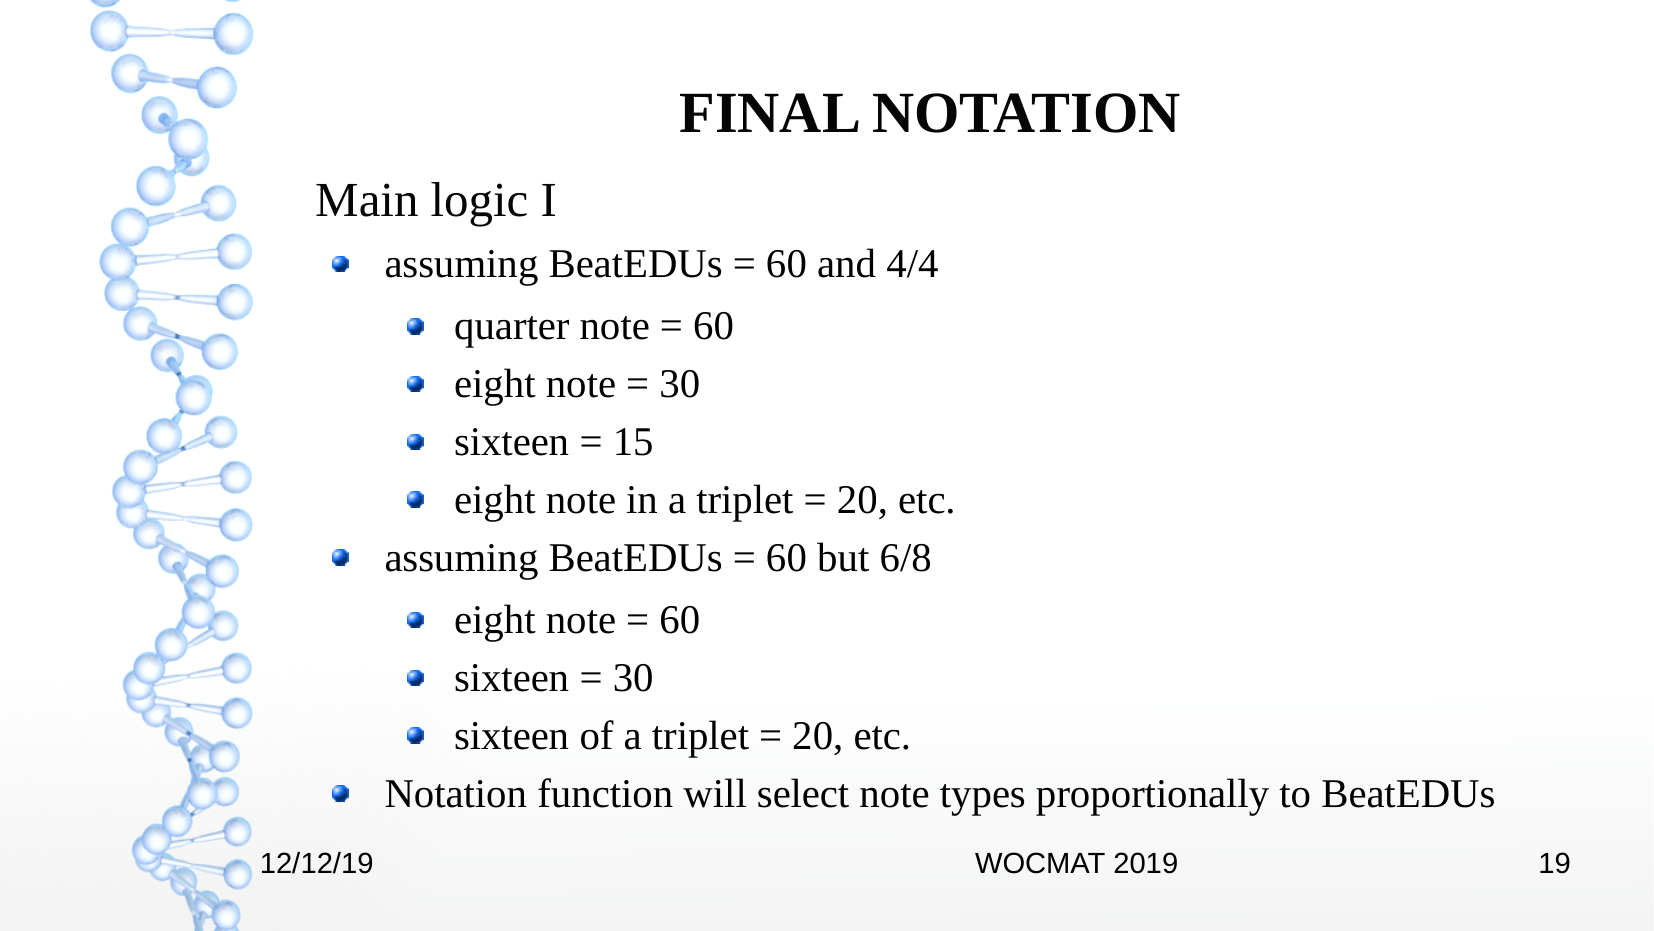

# FINAL NOTATION
Main logic I
assuming BeatEDUs = 60 and 4/4
quarter note = 60
eight note = 30
sixteen = 15
eight note in a triplet = 20, etc.
assuming BeatEDUs = 60 but 6/8
eight note = 60
sixteen = 30
sixteen of a triplet = 20, etc.
Notation function will select note types proportionally to BeatEDUs
12/12/19
WOCMAT 2019
19